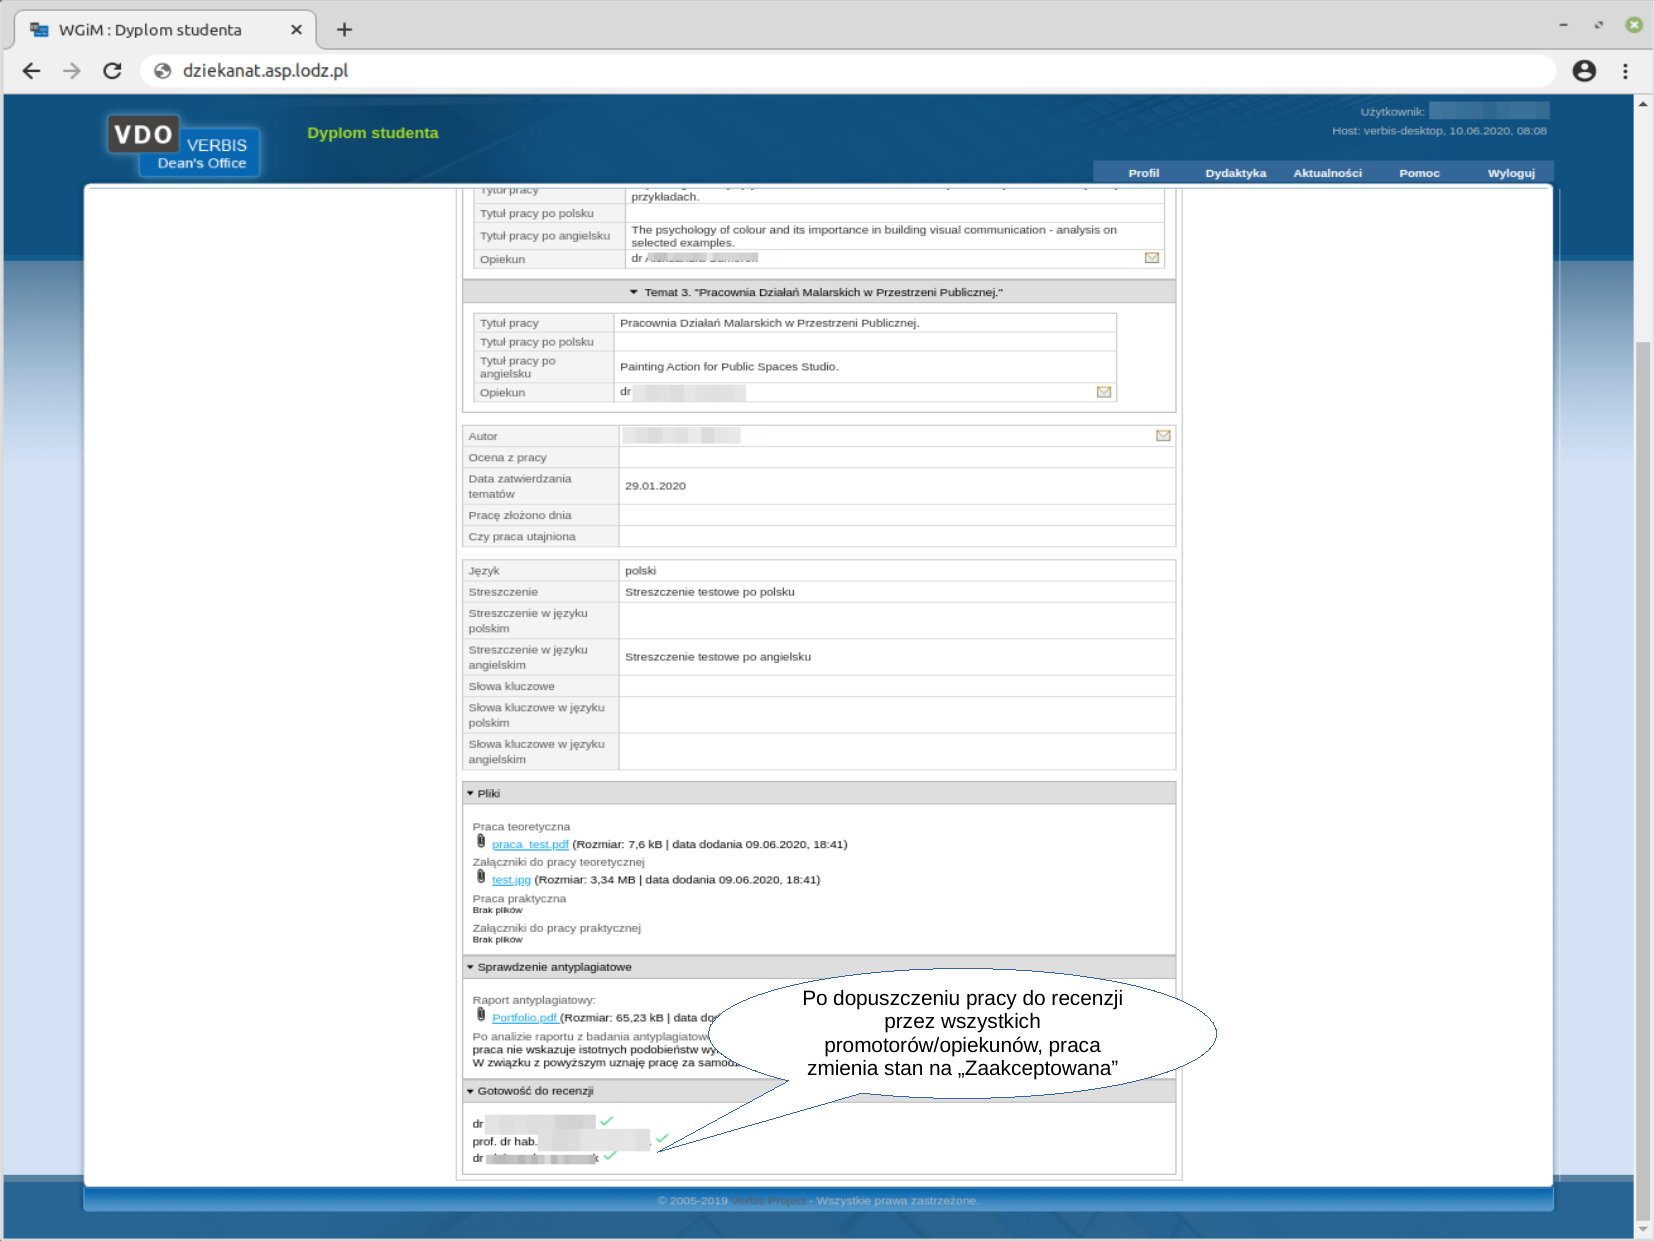

Po dopuszczeniu pracy do recenzji przez wszystkich promotorów/opiekunów, praca zmienia stan na „Zaakceptowana”